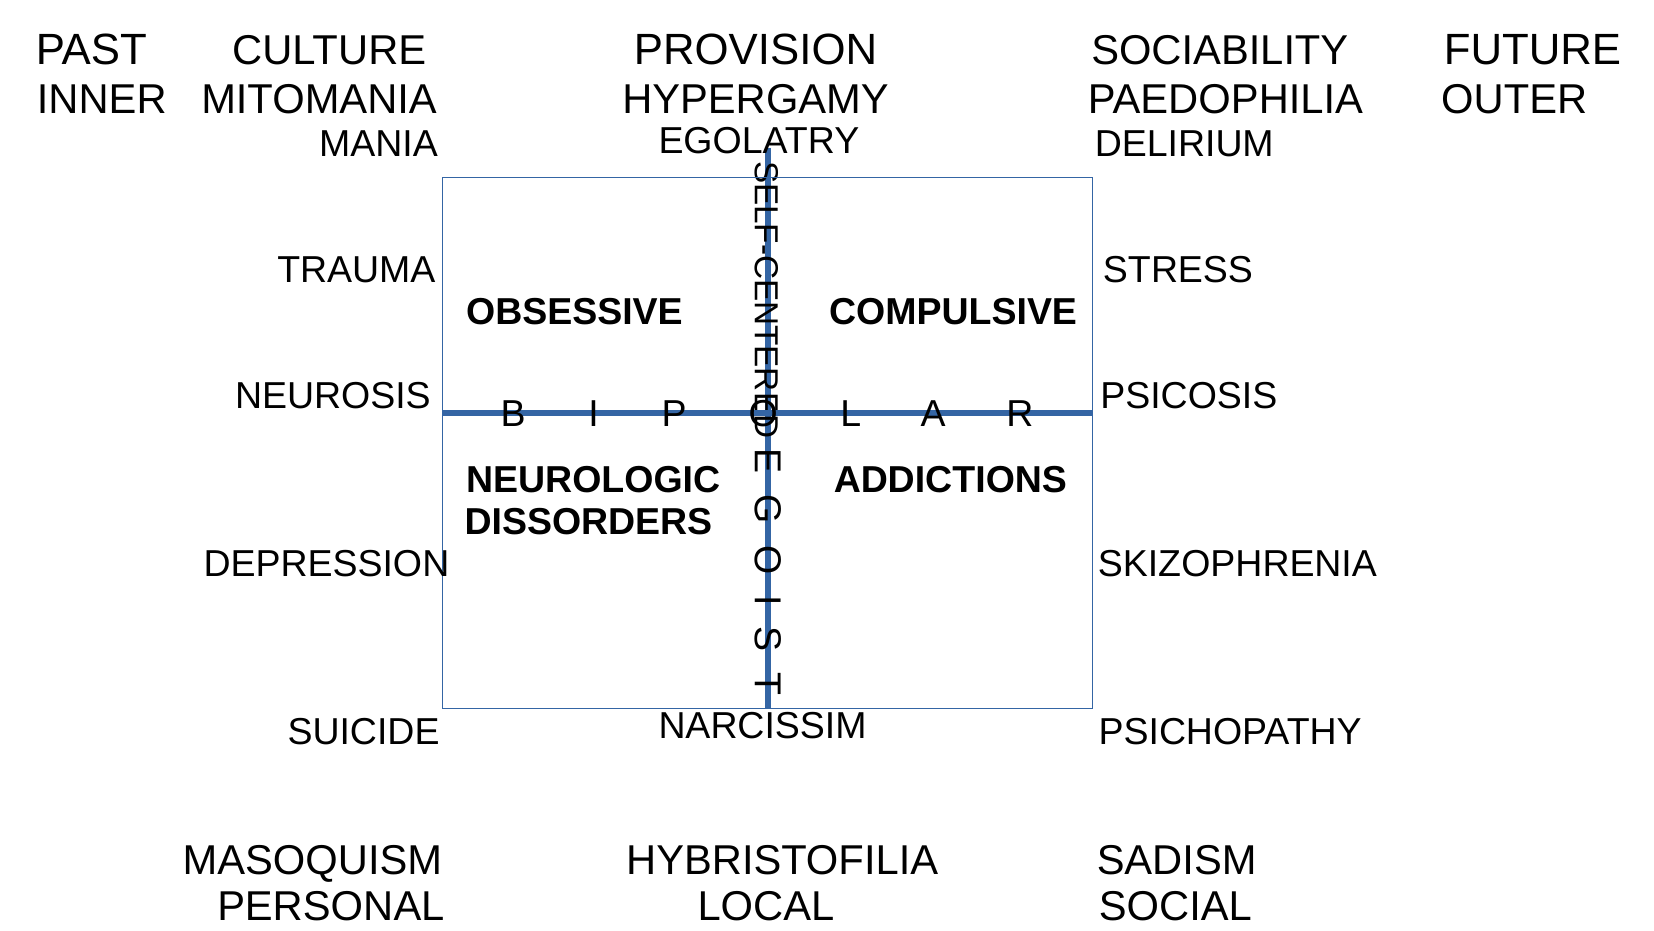

PAST CULTURE PROVISION SOCIABILITY FUTURE
 INNER MITOMANIA HYPERGAMY PAEDOPHILIA OUTER
 MANIA DELIRIUM
 TRAUMA STRESS
 OBSESSIVE COMPULSIVE
 NEUROSIS PSICOSIS
 NEUROLOGIC ADDICTIONS DISSORDERS
 DEPRESSION SKIZOPHRENIA
 SUICIDE PSICHOPATHY
 MASOQUISM HYBRISTOFILIA SADISM
 PERSONAL LOCAL SOCIAL
EGOLATRY
SELF-CENTERED E G O I S T
B I P O L A R
NARCISSIM